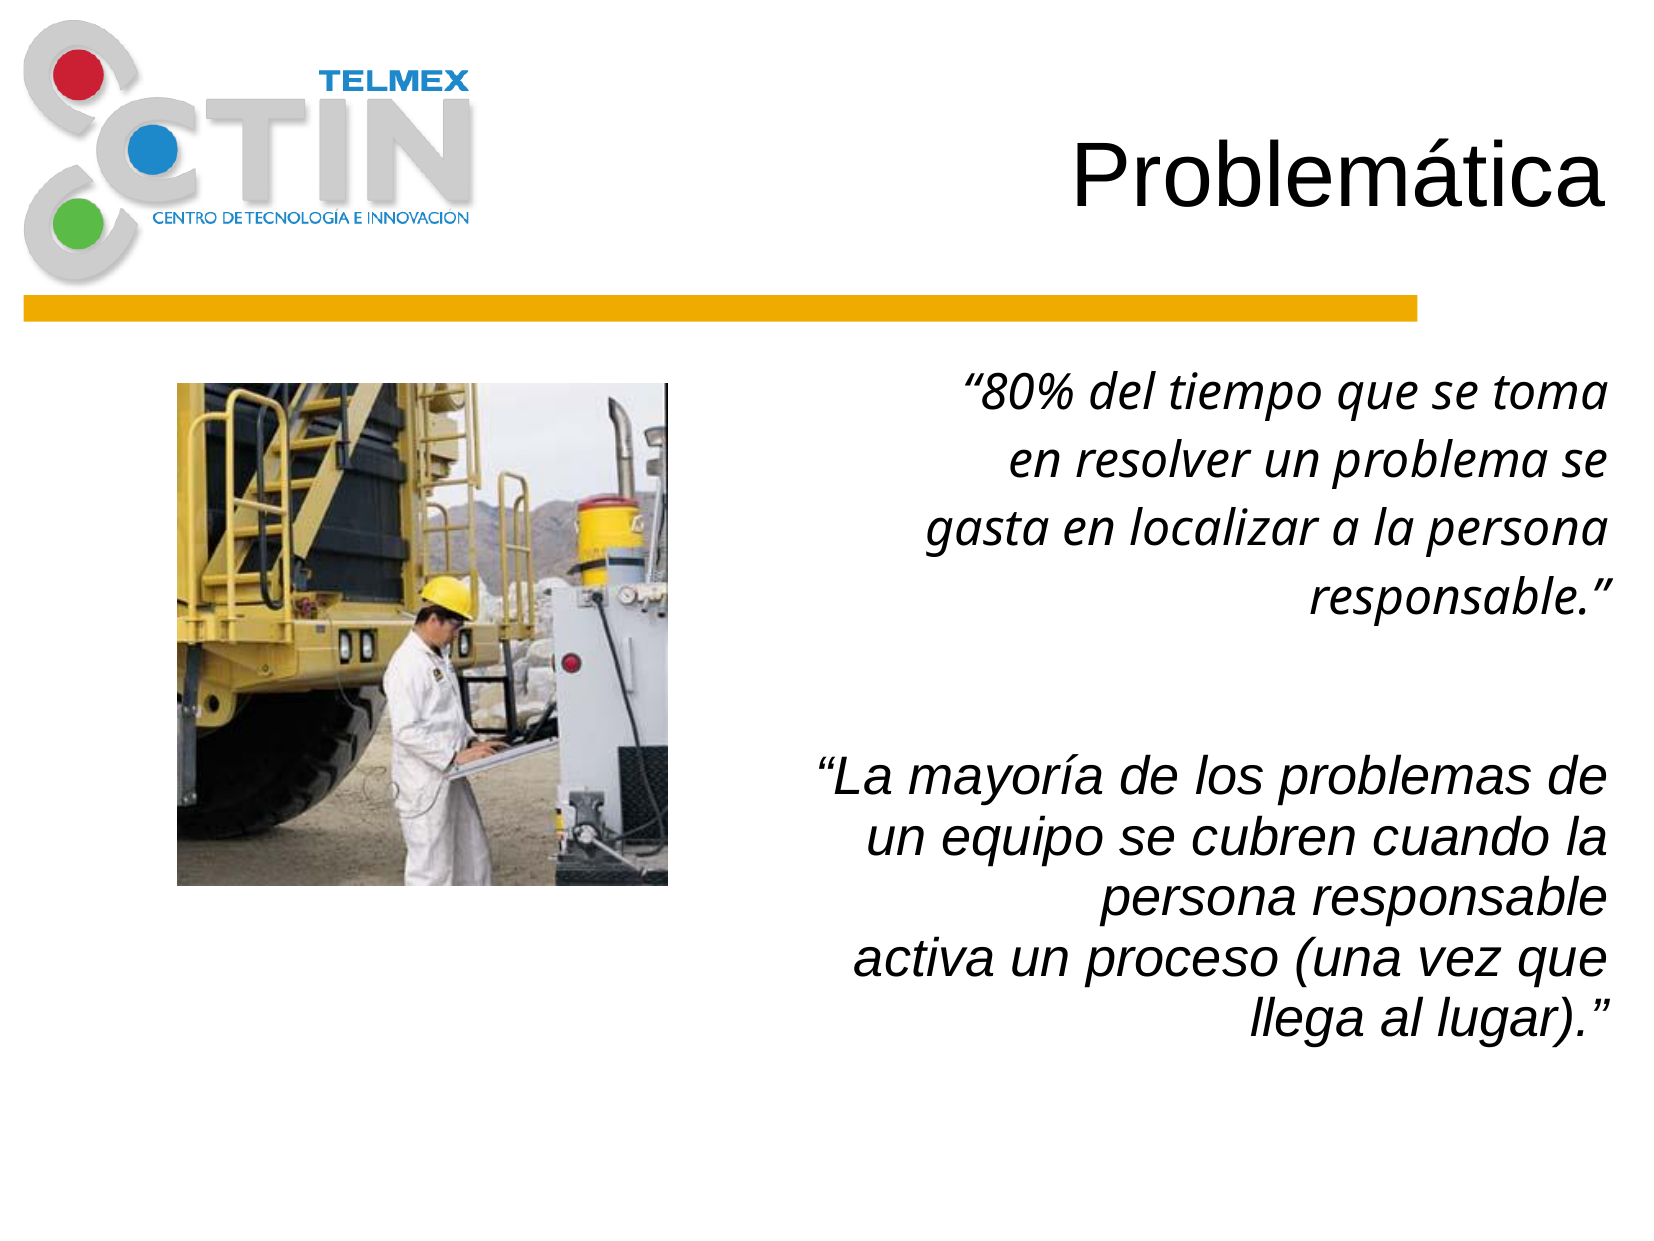

# Problemática
“80% del tiempo que se toma en resolver un problema se gasta en localizar a la persona responsable.”
“La mayoría de los problemas de un equipo se cubren cuando la persona responsable
activa un proceso (una vez que llega al lugar).”